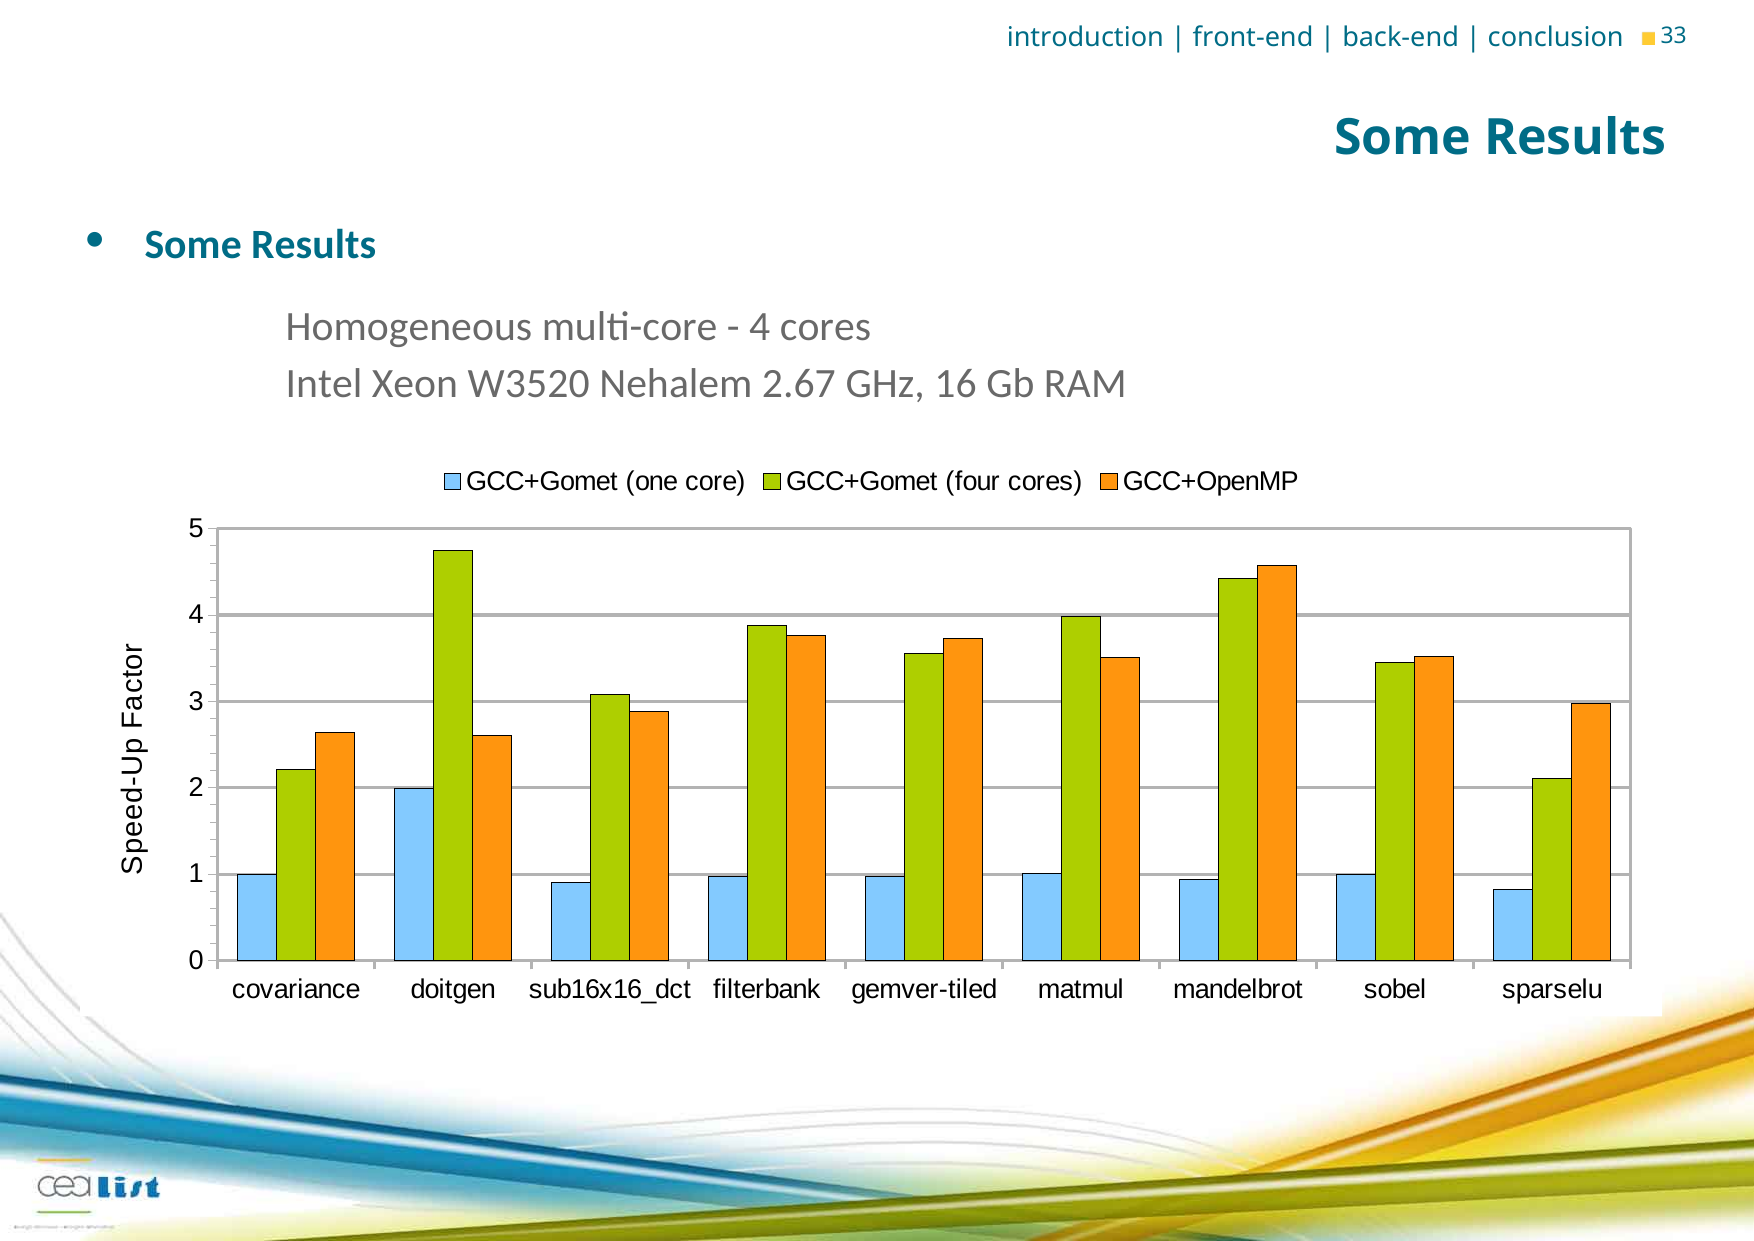

introduction | front-end | back-end | conclusion
# Some Results
Some Results
Homogeneous multi-core - 4 cores
Intel Xeon W3520 Nehalem 2.67 GHz, 16 Gb RAM
### Chart
| Category | GCC+Gomet (one core) | GCC+Gomet (four cores) | GCC+OpenMP |
|---|---|---|---|
| covariance | 0.999799959991998 | 2.21577467527016 | 2.64260958922157 |
| doitgen | 1.99096220273782 | 4.74578593712503 | 2.60649551606151 |
| sub16x16_dct | 0.9 | 3.08 | 2.88 |
| filterbank | 0.97 | 3.88 | 3.76 |
| gemver-tiled | 0.97 | 3.55 | 3.73 |
| matmul | 1.0015303834146 | 3.98761053238012 | 3.50376683456192 |
| mandelbrot | 0.94 | 4.42 | 4.57 |
| sobel | 0.999739583807576 | 3.45499515400204 | 3.51465136974462 |
| sparselu | 0.826566204224293 | 2.11111111111111 | 2.9777582825885 |